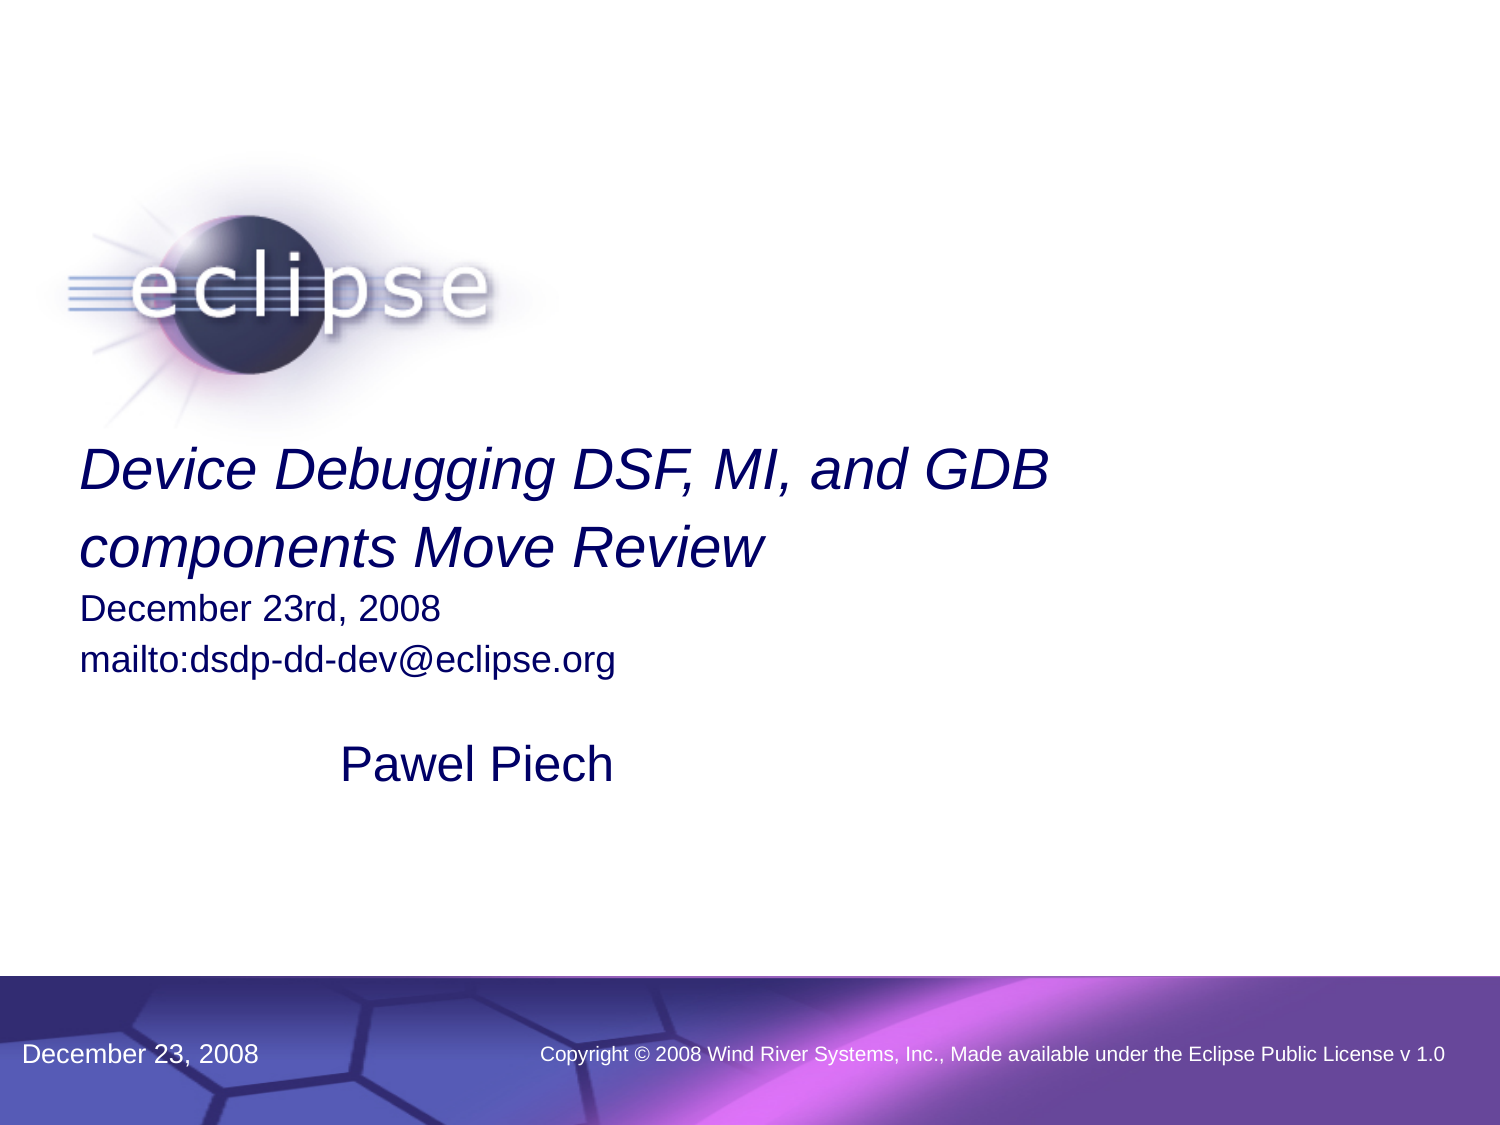

# Device Debugging DSF, MI, and GDB components Move Review December 23rd, 2008 mailto:dsdp-dd-dev@eclipse.org
Pawel Piech